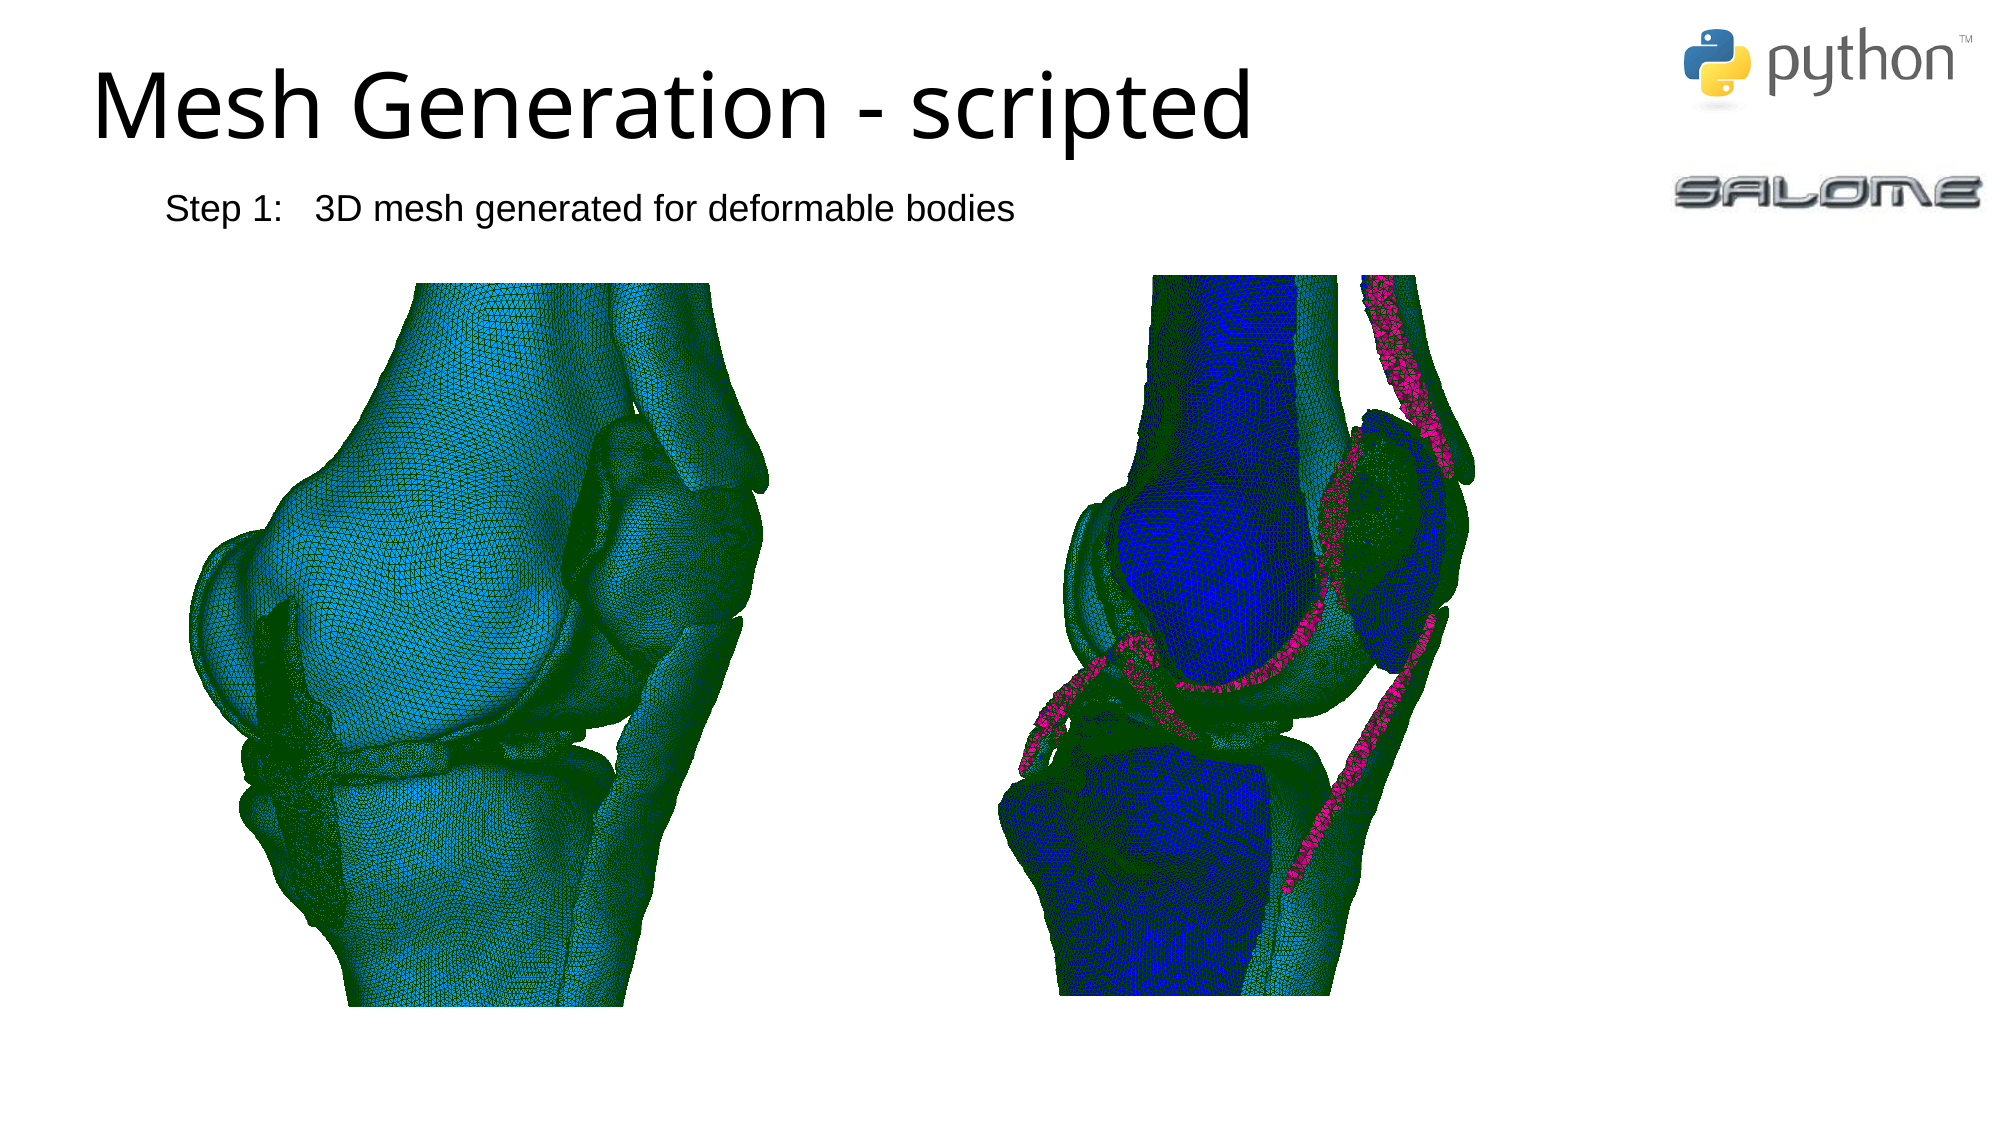

# Mesh Generation - scripted
Step 1: 3D mesh generated for deformable bodies